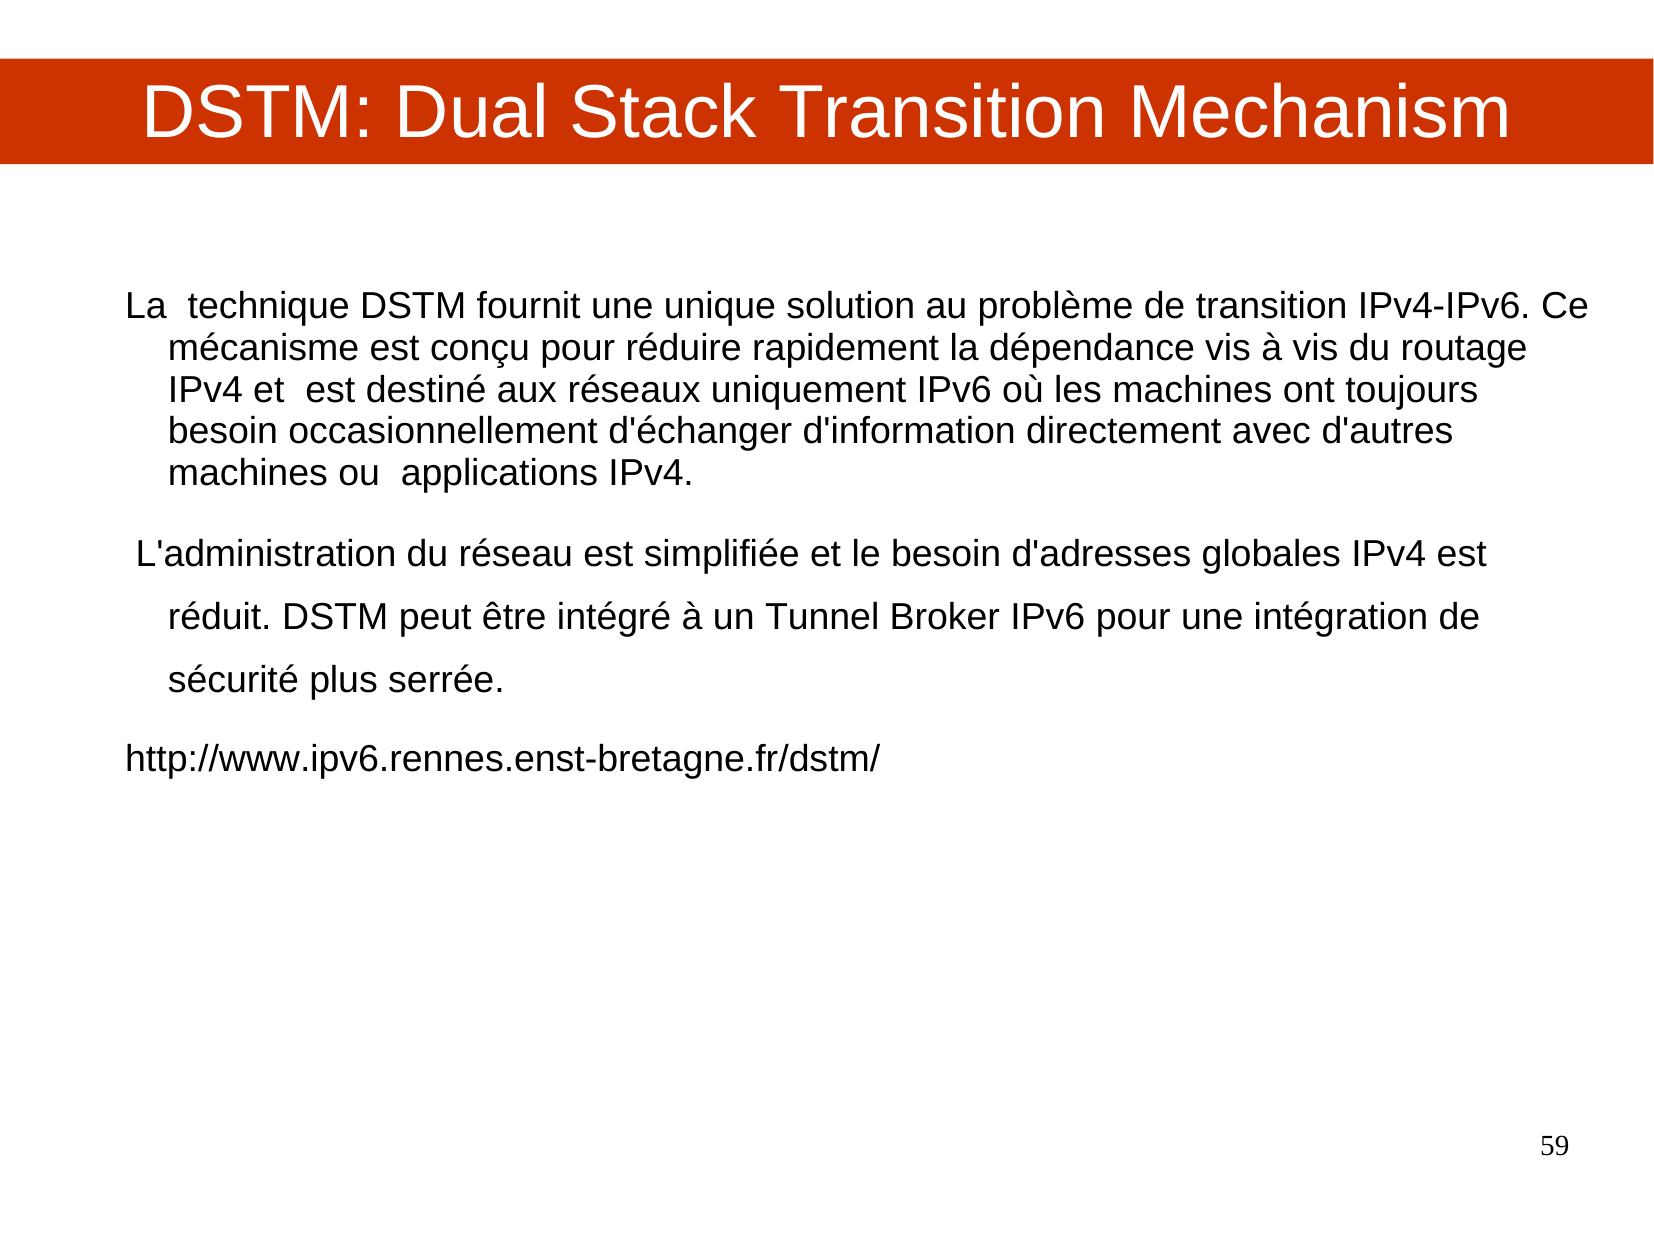

# DSTM: Dual Stack Transition Mechanism
La technique DSTM fournit une unique solution au problème de transition IPv4-IPv6. Ce mécanisme est conçu pour réduire rapidement la dépendance vis à vis du routage IPv4 et est destiné aux réseaux uniquement IPv6 où les machines ont toujours besoin occasionnellement d'échanger d'information directement avec d'autres machines ou applications IPv4.
 L'administration du réseau est simplifiée et le besoin d'adresses globales IPv4 est réduit. DSTM peut être intégré à un Tunnel Broker IPv6 pour une intégration de sécurité plus serrée.
http://www.ipv6.rennes.enst-bretagne.fr/dstm/